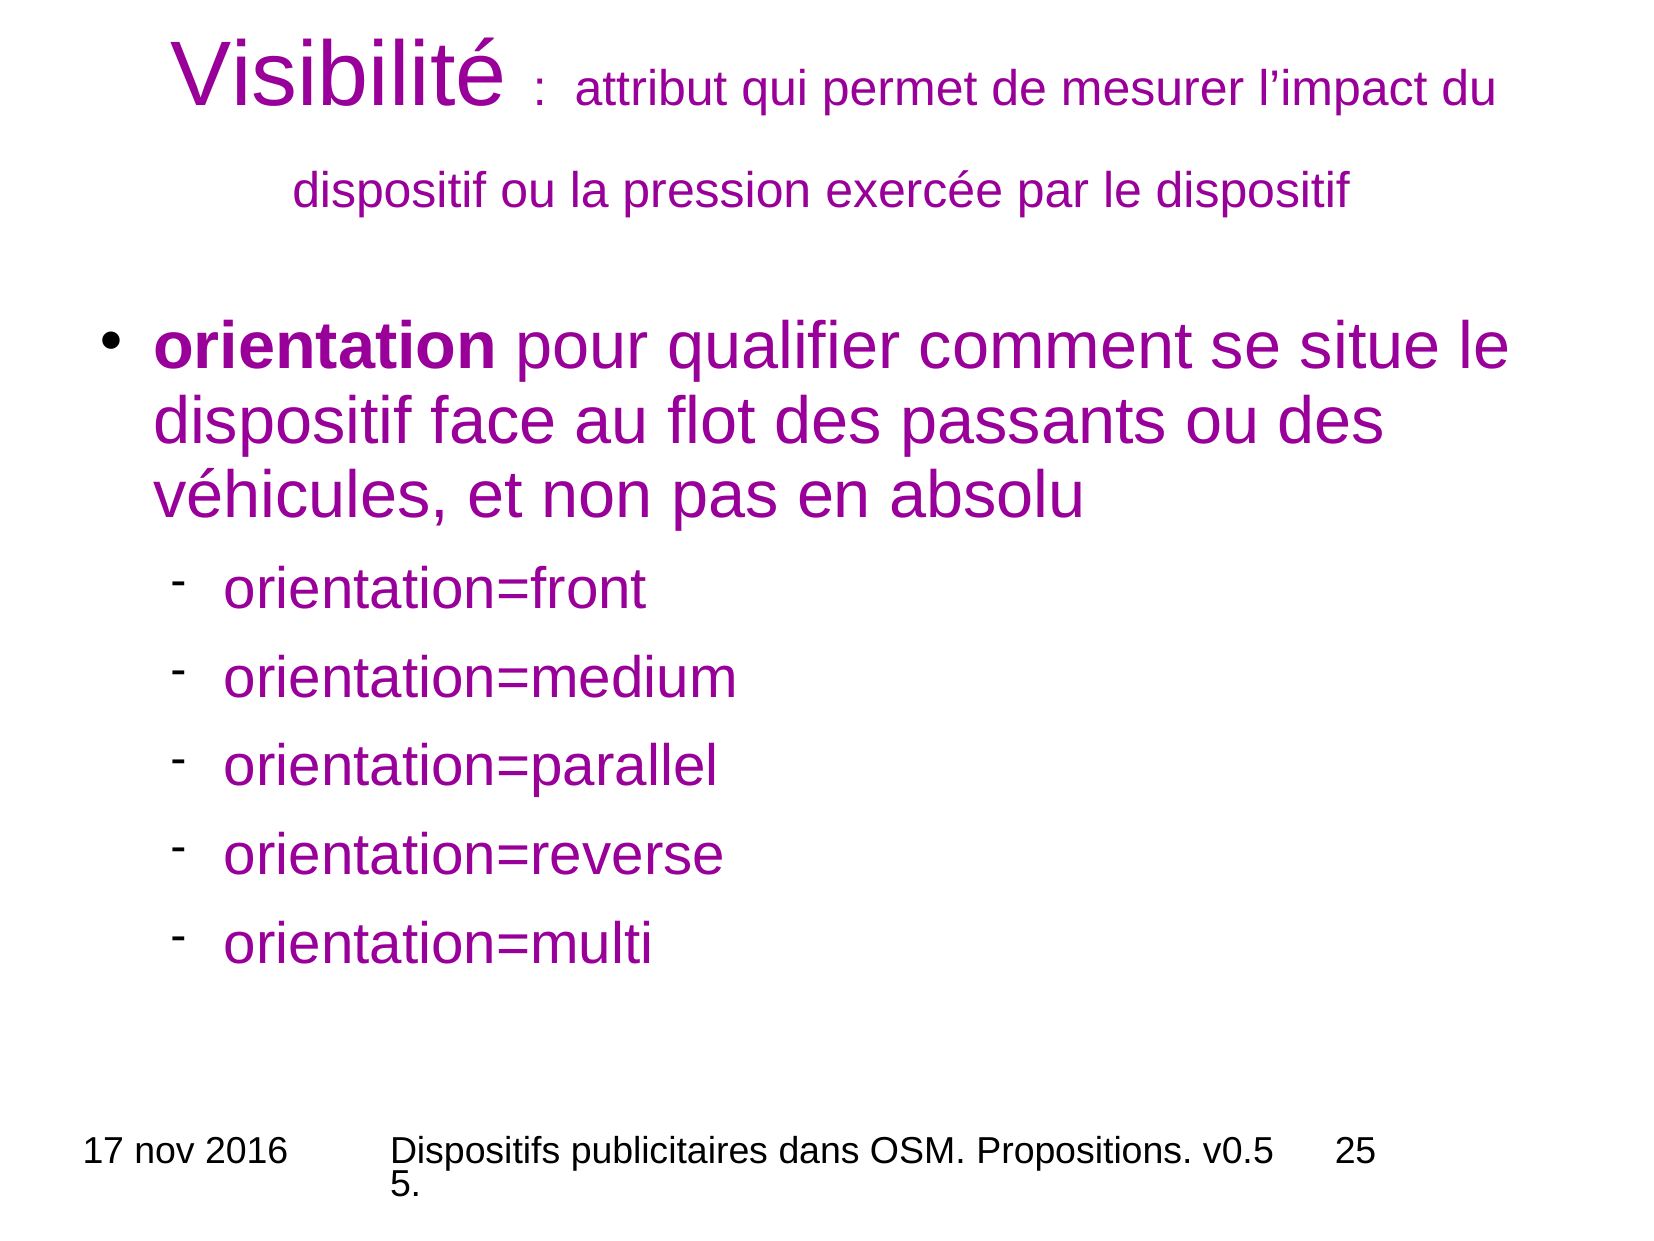

# Visibilité : attribut qui permet de mesurer l’impact du dispositif ou la pression exercée par le dispositif
orientation pour qualifier comment se situe le dispositif face au flot des passants ou des véhicules, et non pas en absolu
orientation=front
orientation=medium
orientation=parallel
orientation=reverse
orientation=multi
17 nov 2016
Dispositifs publicitaires dans OSM. Propositions. v0.55.
25